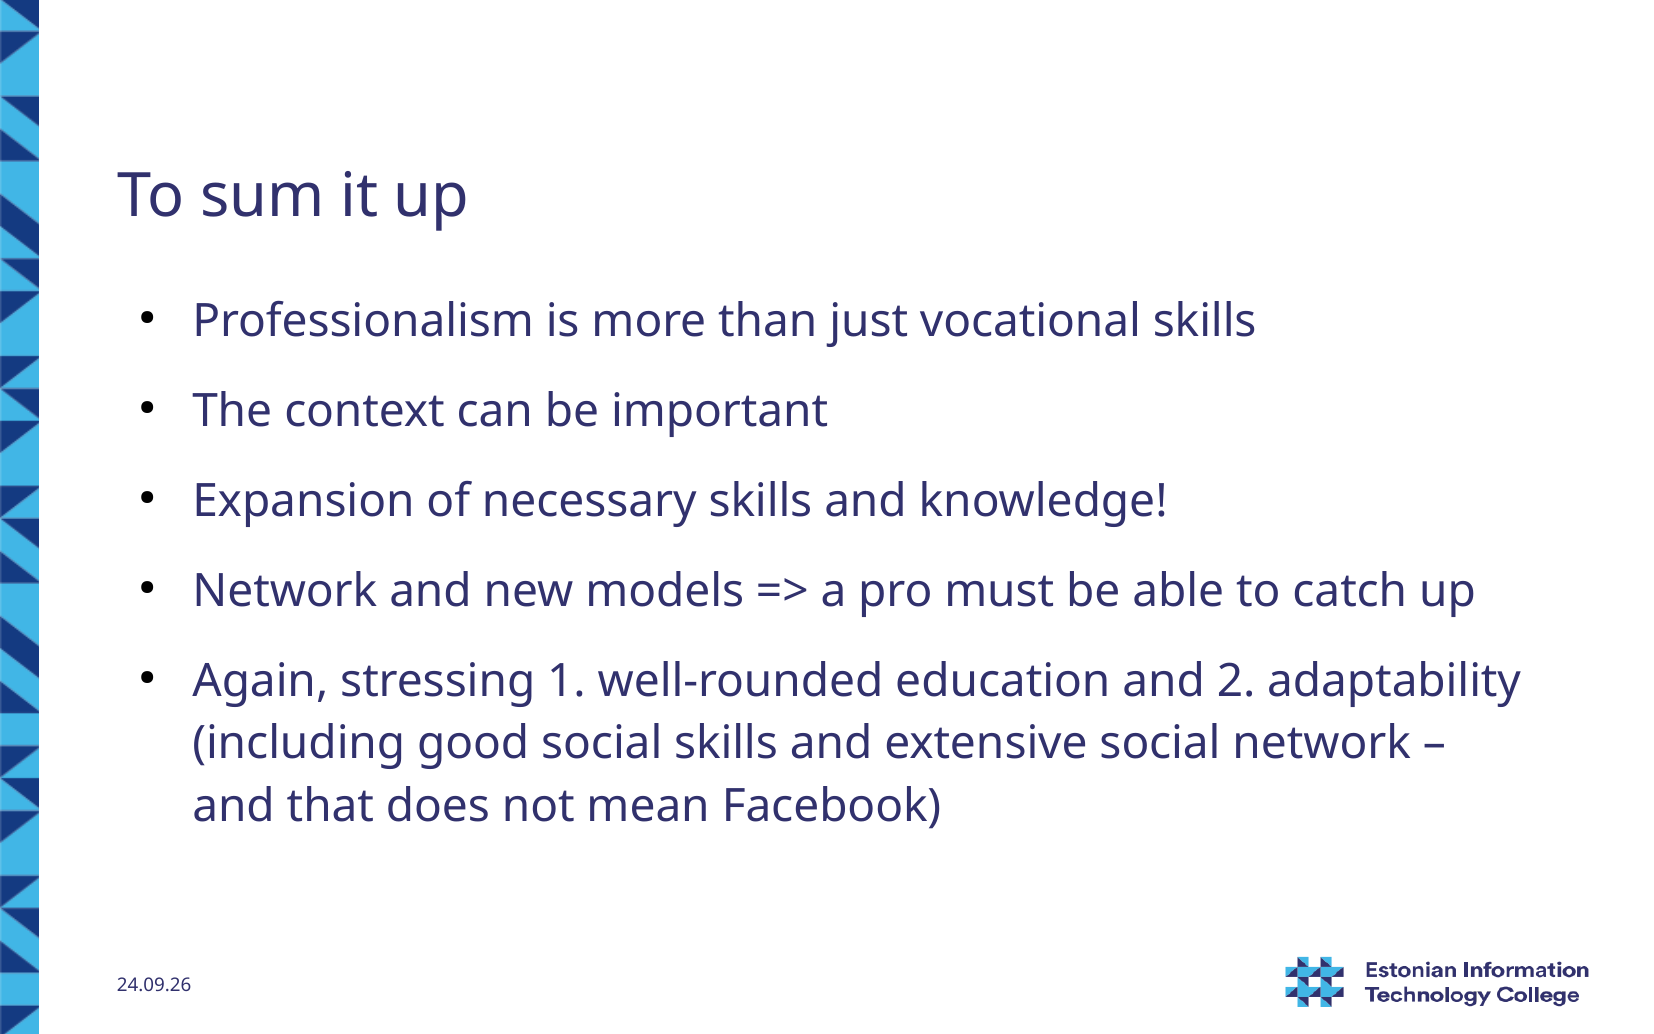

# To sum it up
Professionalism is more than just vocational skills
The context can be important
Expansion of necessary skills and knowledge!
Network and new models => a pro must be able to catch up
Again, stressing 1. well-rounded education and 2. adaptability (including good social skills and extensive social network – and that does not mean Facebook)